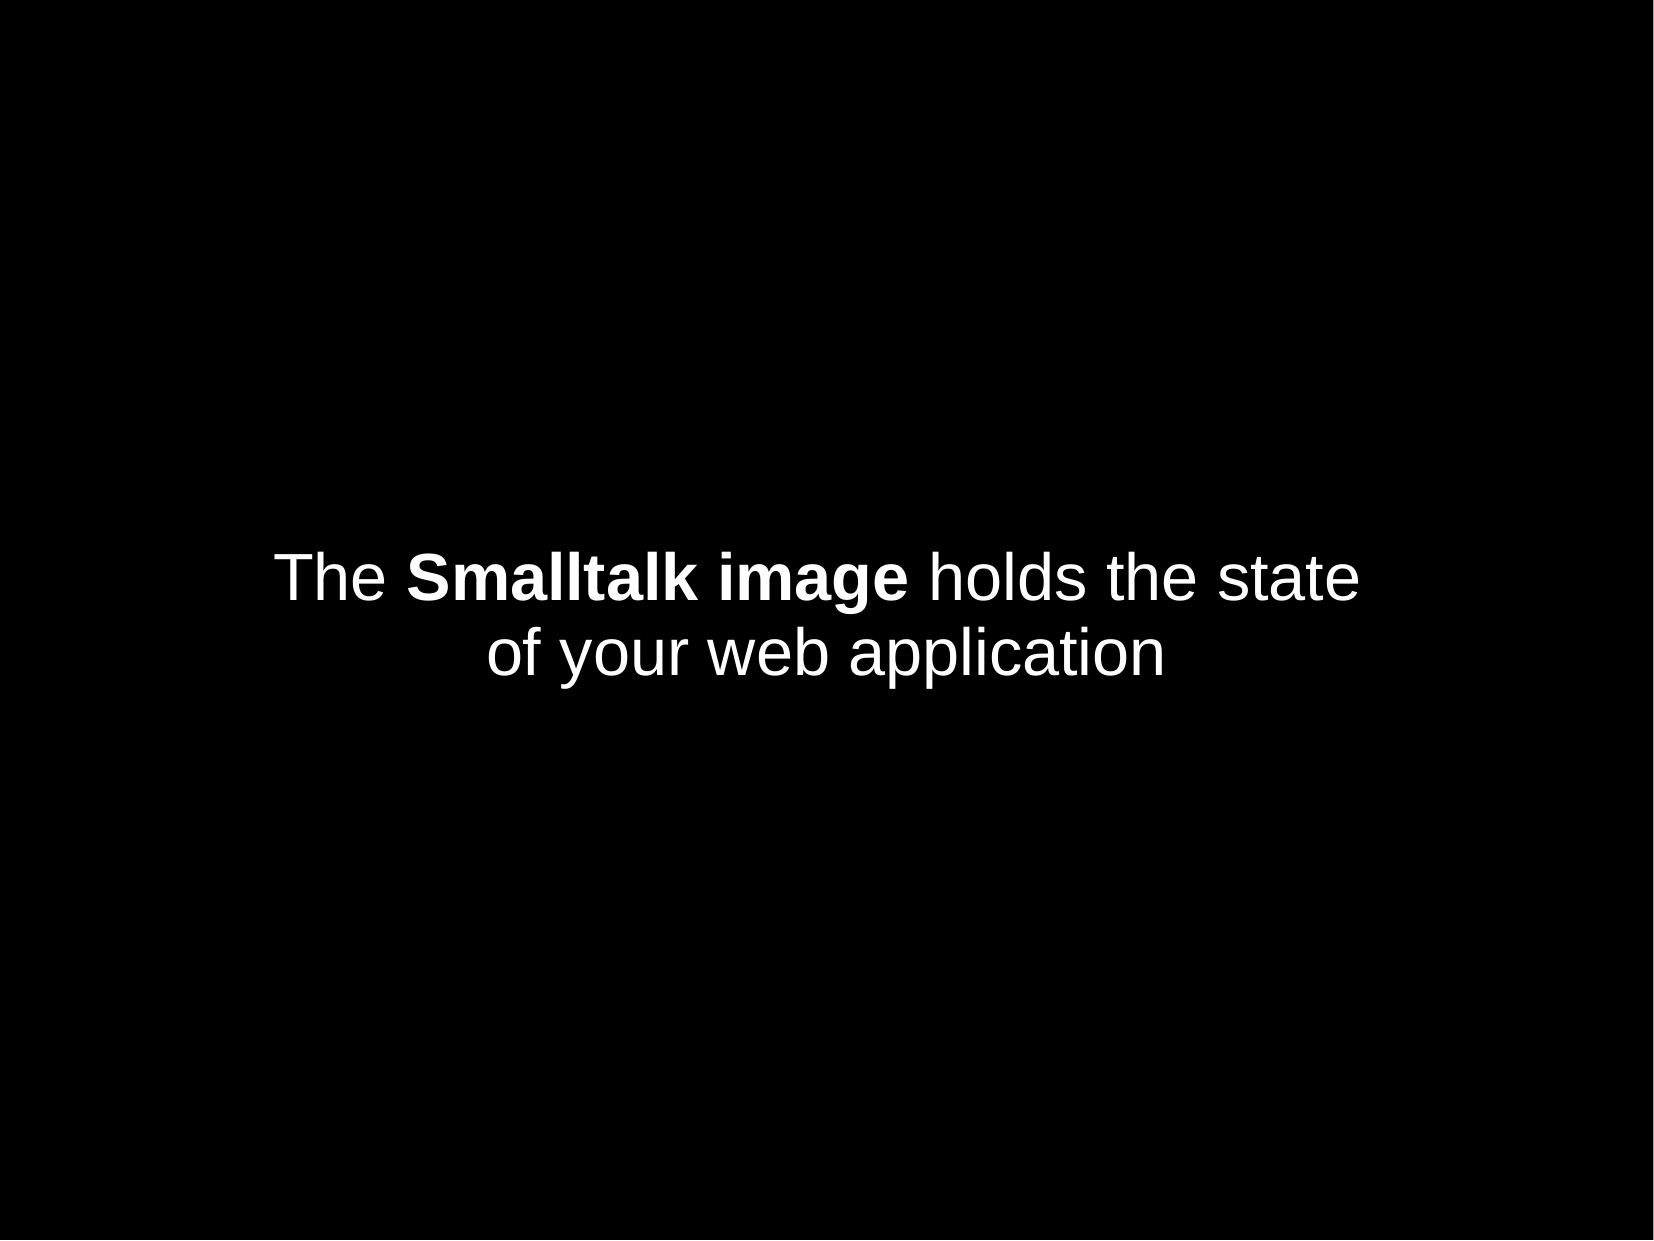

# The Smalltalk image holds the state
of your web application